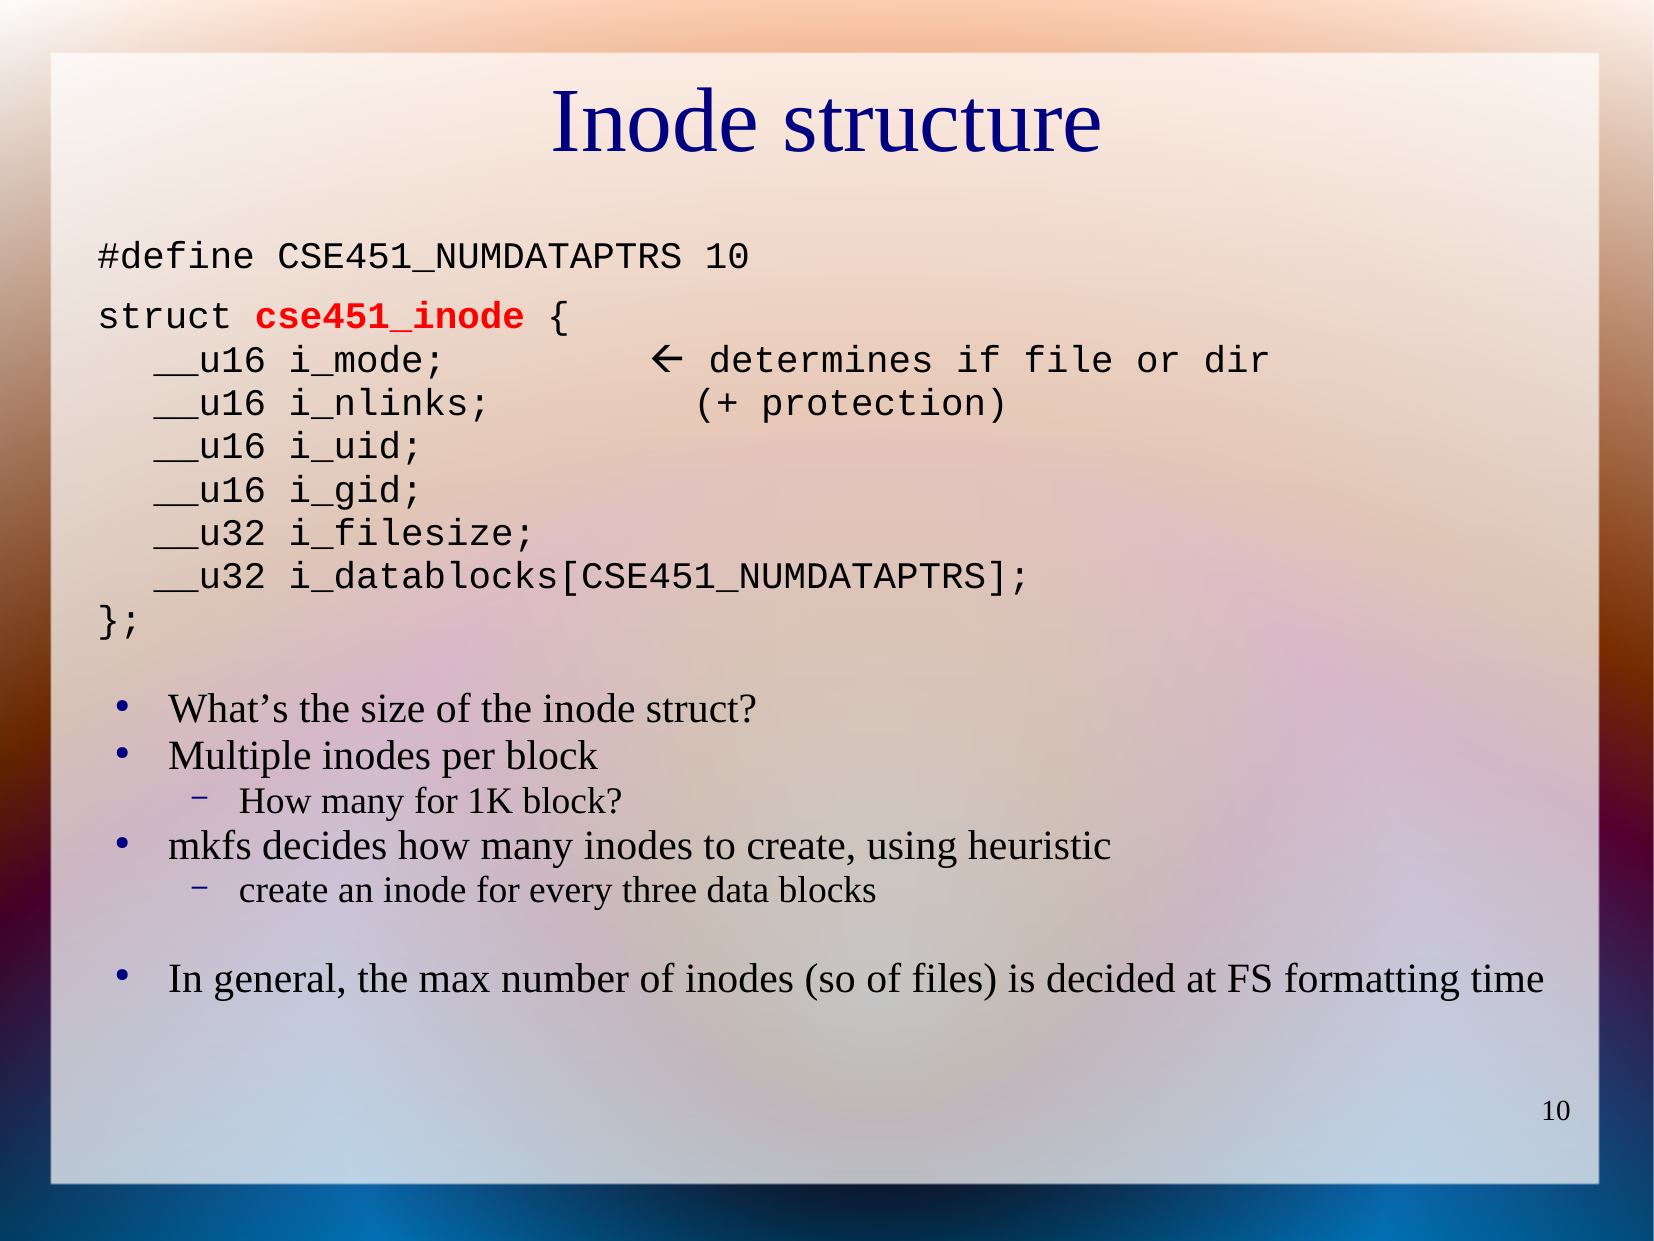

# Inode structure
#define CSE451_NUMDATAPTRS 10
struct cse451_inode {
	__u16 i_mode;  determines if file or dir
	__u16 i_nlinks; (+ protection)
	__u16 i_uid;
	__u16 i_gid;
	__u32 i_filesize;
	__u32 i_datablocks[CSE451_NUMDATAPTRS];
};
What’s the size of the inode struct?
Multiple inodes per block
How many for 1K block?
mkfs decides how many inodes to create, using heuristic
create an inode for every three data blocks
In general, the max number of inodes (so of files) is decided at FS formatting time
10